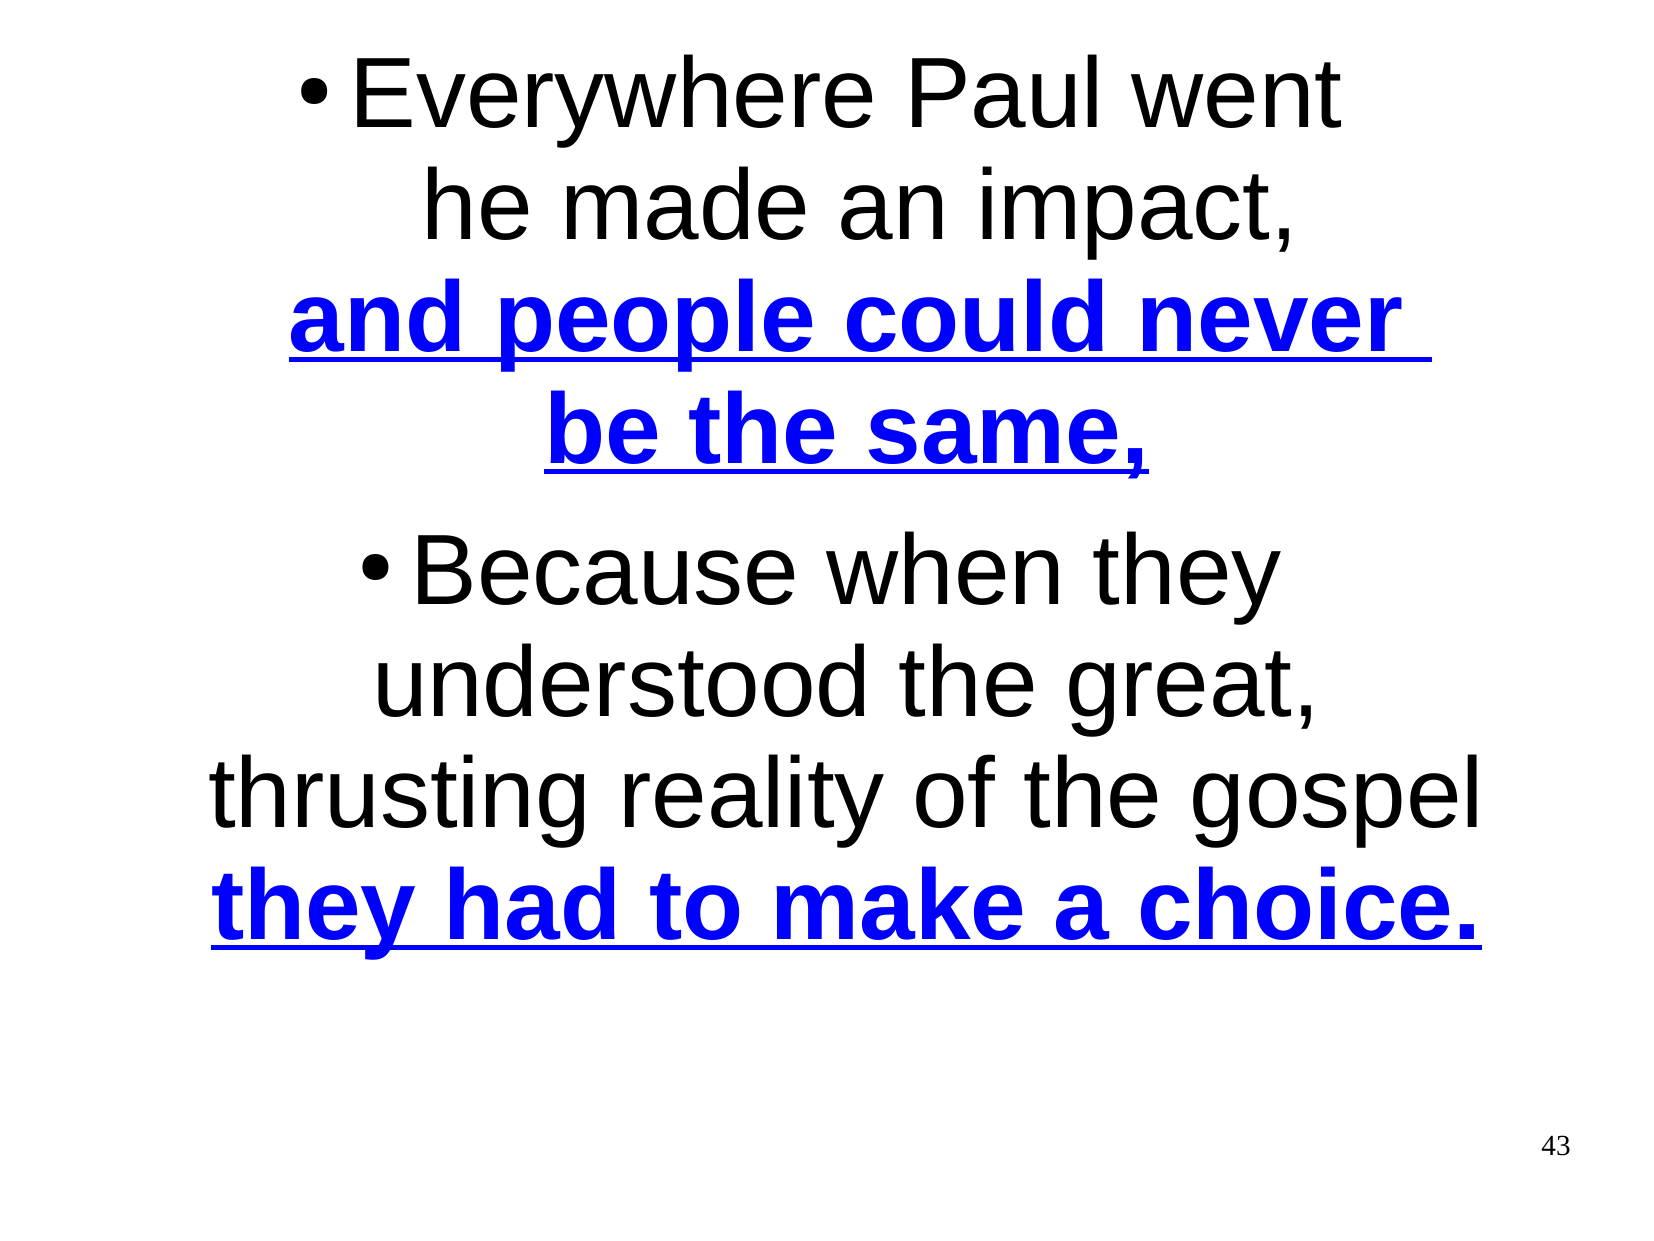

# Everywhere Paul went he made an impact, and people could never be the same,
Because when they
understood the great,
thrusting reality of the gospel
they had to make a choice.
43